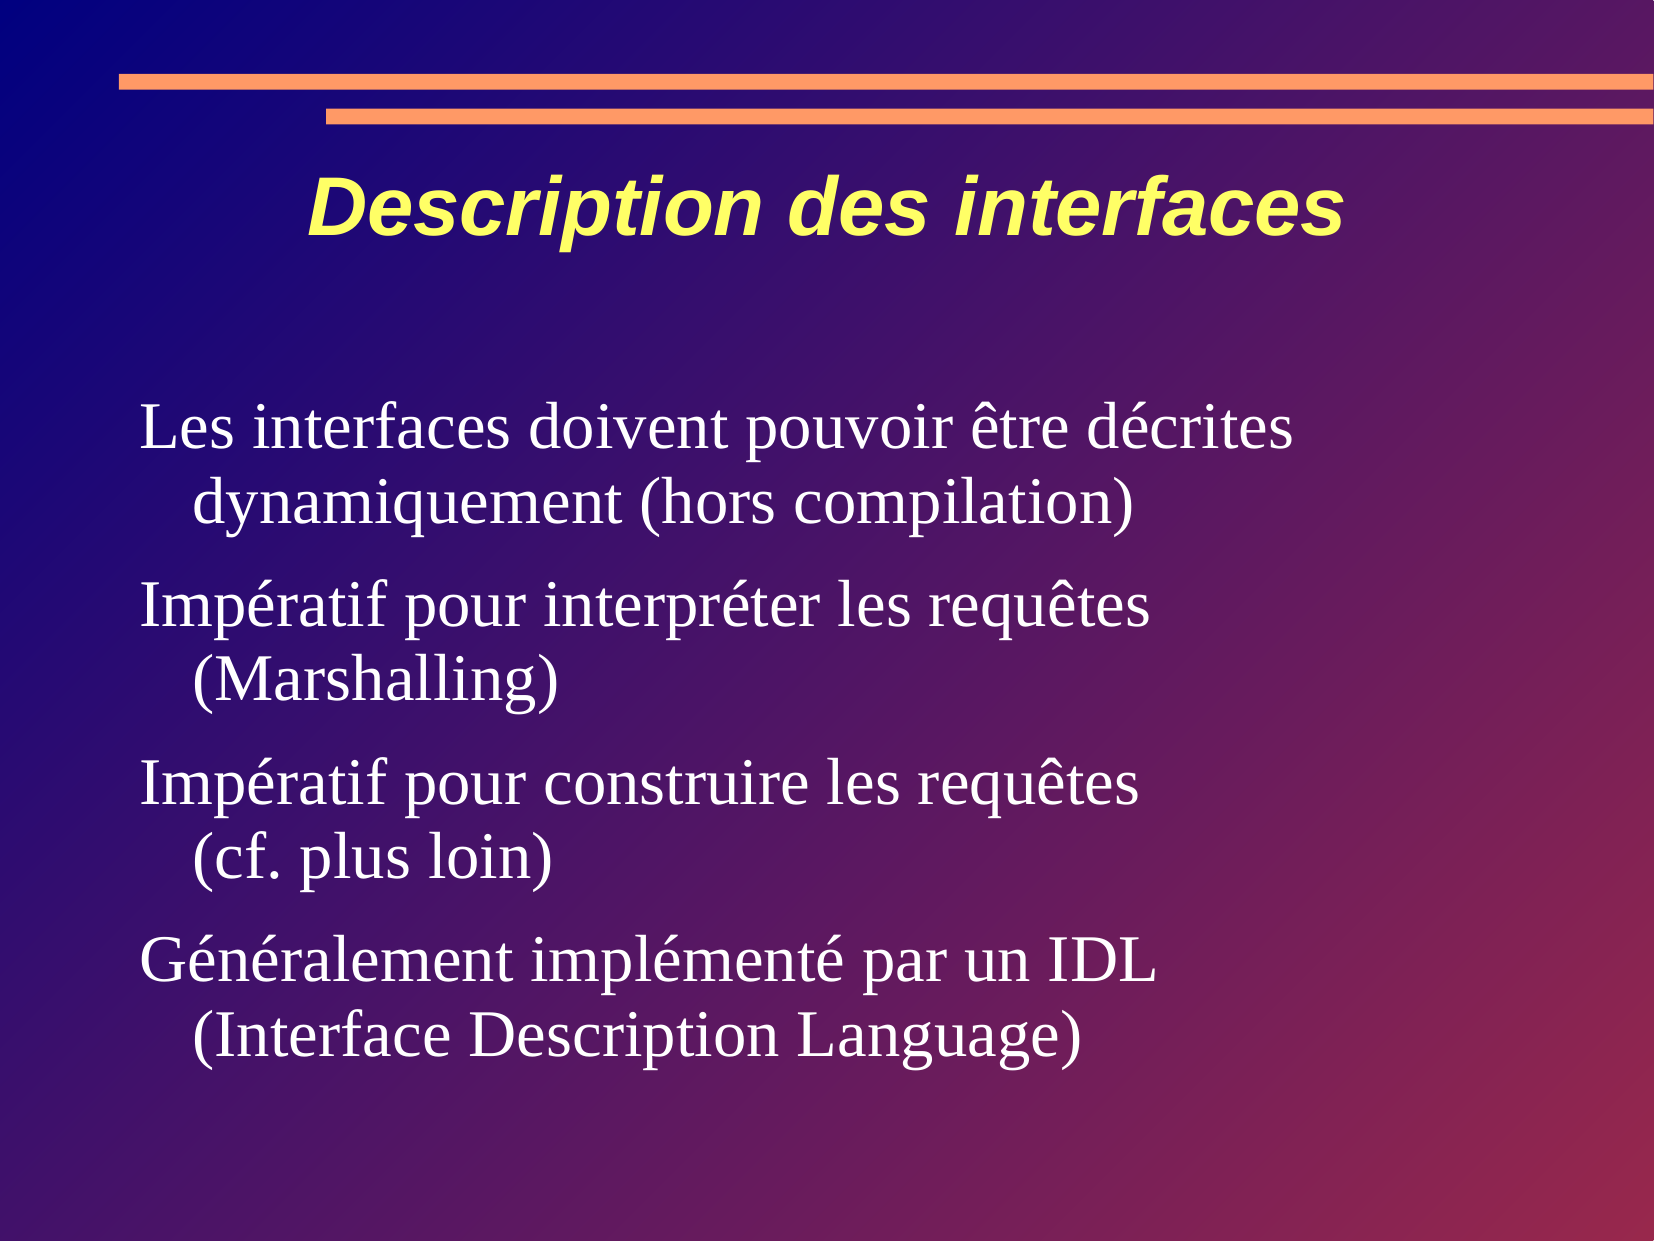

# Description des interfaces
Les interfaces doivent pouvoir être décrites dynamiquement (hors compilation)
Impératif pour interpréter les requêtes (Marshalling)
Impératif pour construire les requêtes
(cf. plus loin)
Généralement implémenté par un IDL
(Interface Description Language)